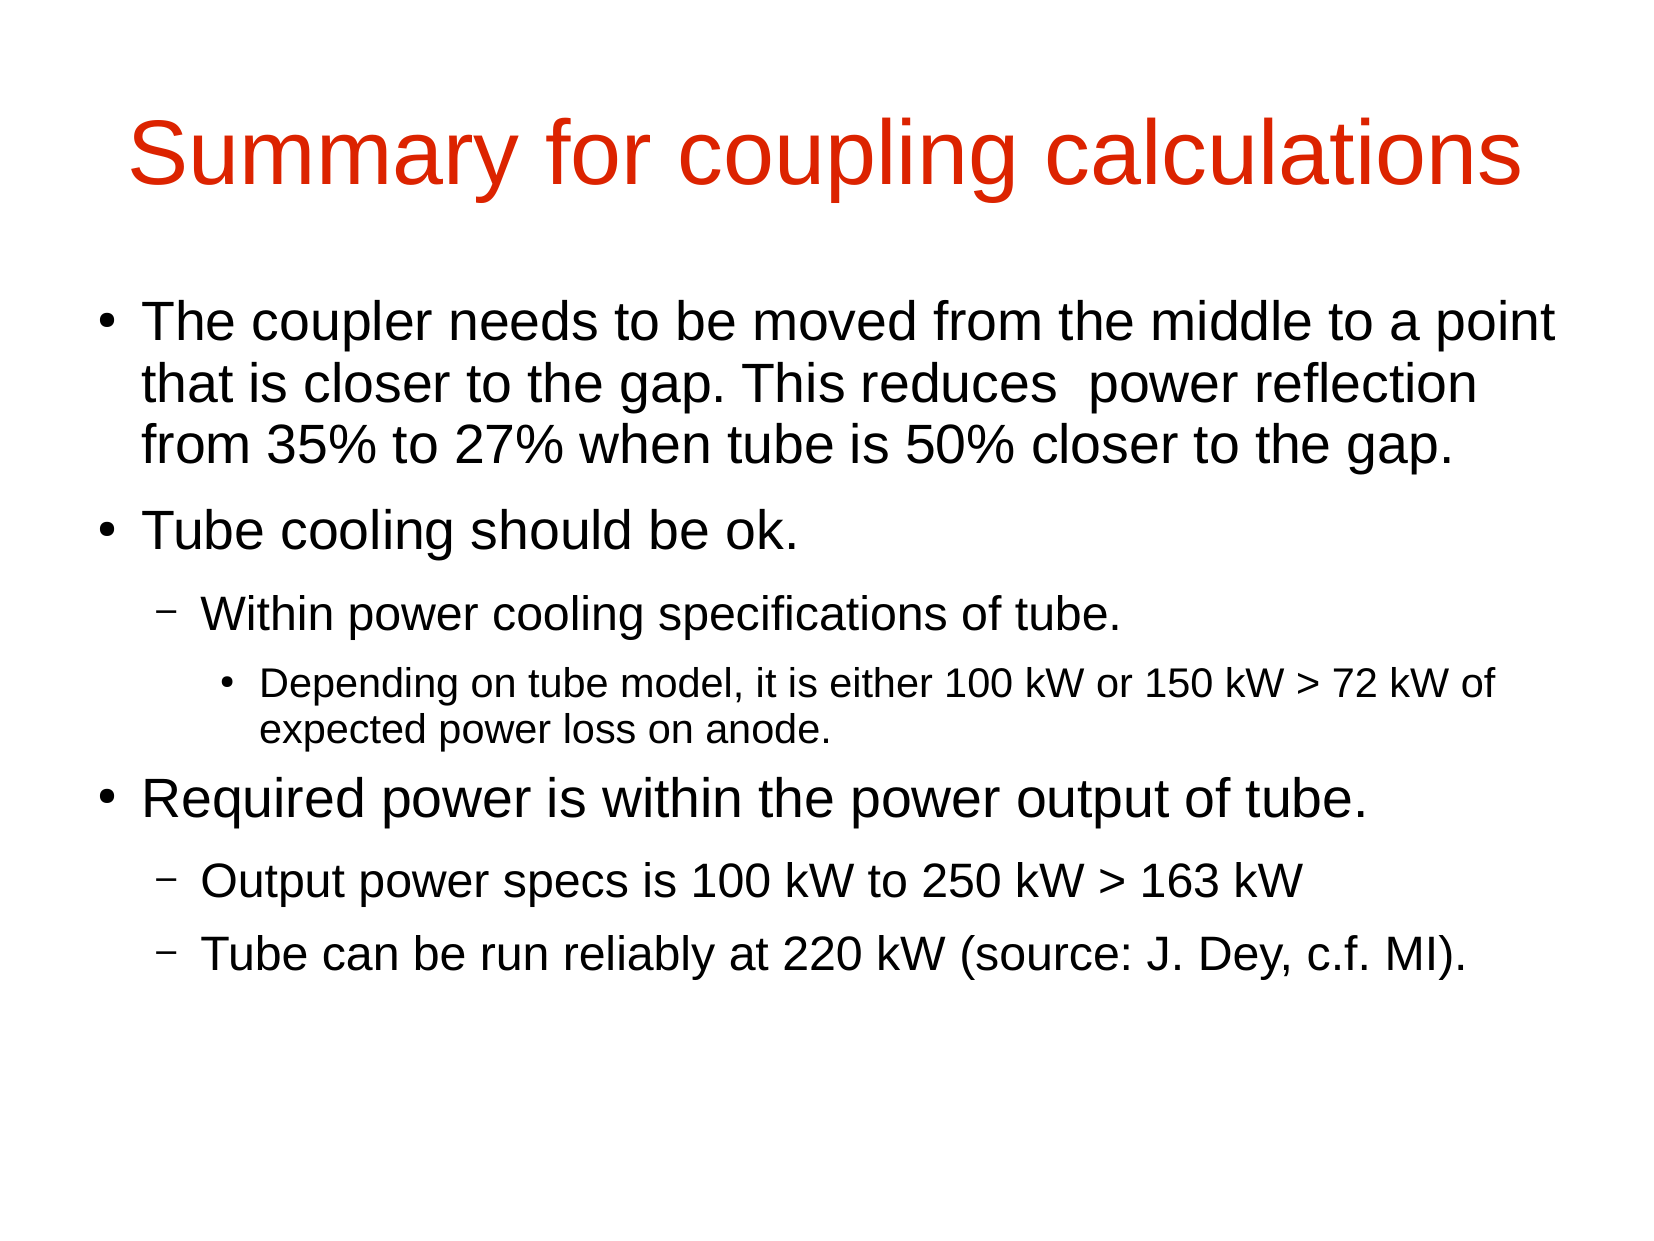

# Summary for coupling calculations
The coupler needs to be moved from the middle to a point that is closer to the gap. This reduces power reflection from 35% to 27% when tube is 50% closer to the gap.
Tube cooling should be ok.
Within power cooling specifications of tube.
Depending on tube model, it is either 100 kW or 150 kW > 72 kW of expected power loss on anode.
Required power is within the power output of tube.
Output power specs is 100 kW to 250 kW > 163 kW
Tube can be run reliably at 220 kW (source: J. Dey, c.f. MI).